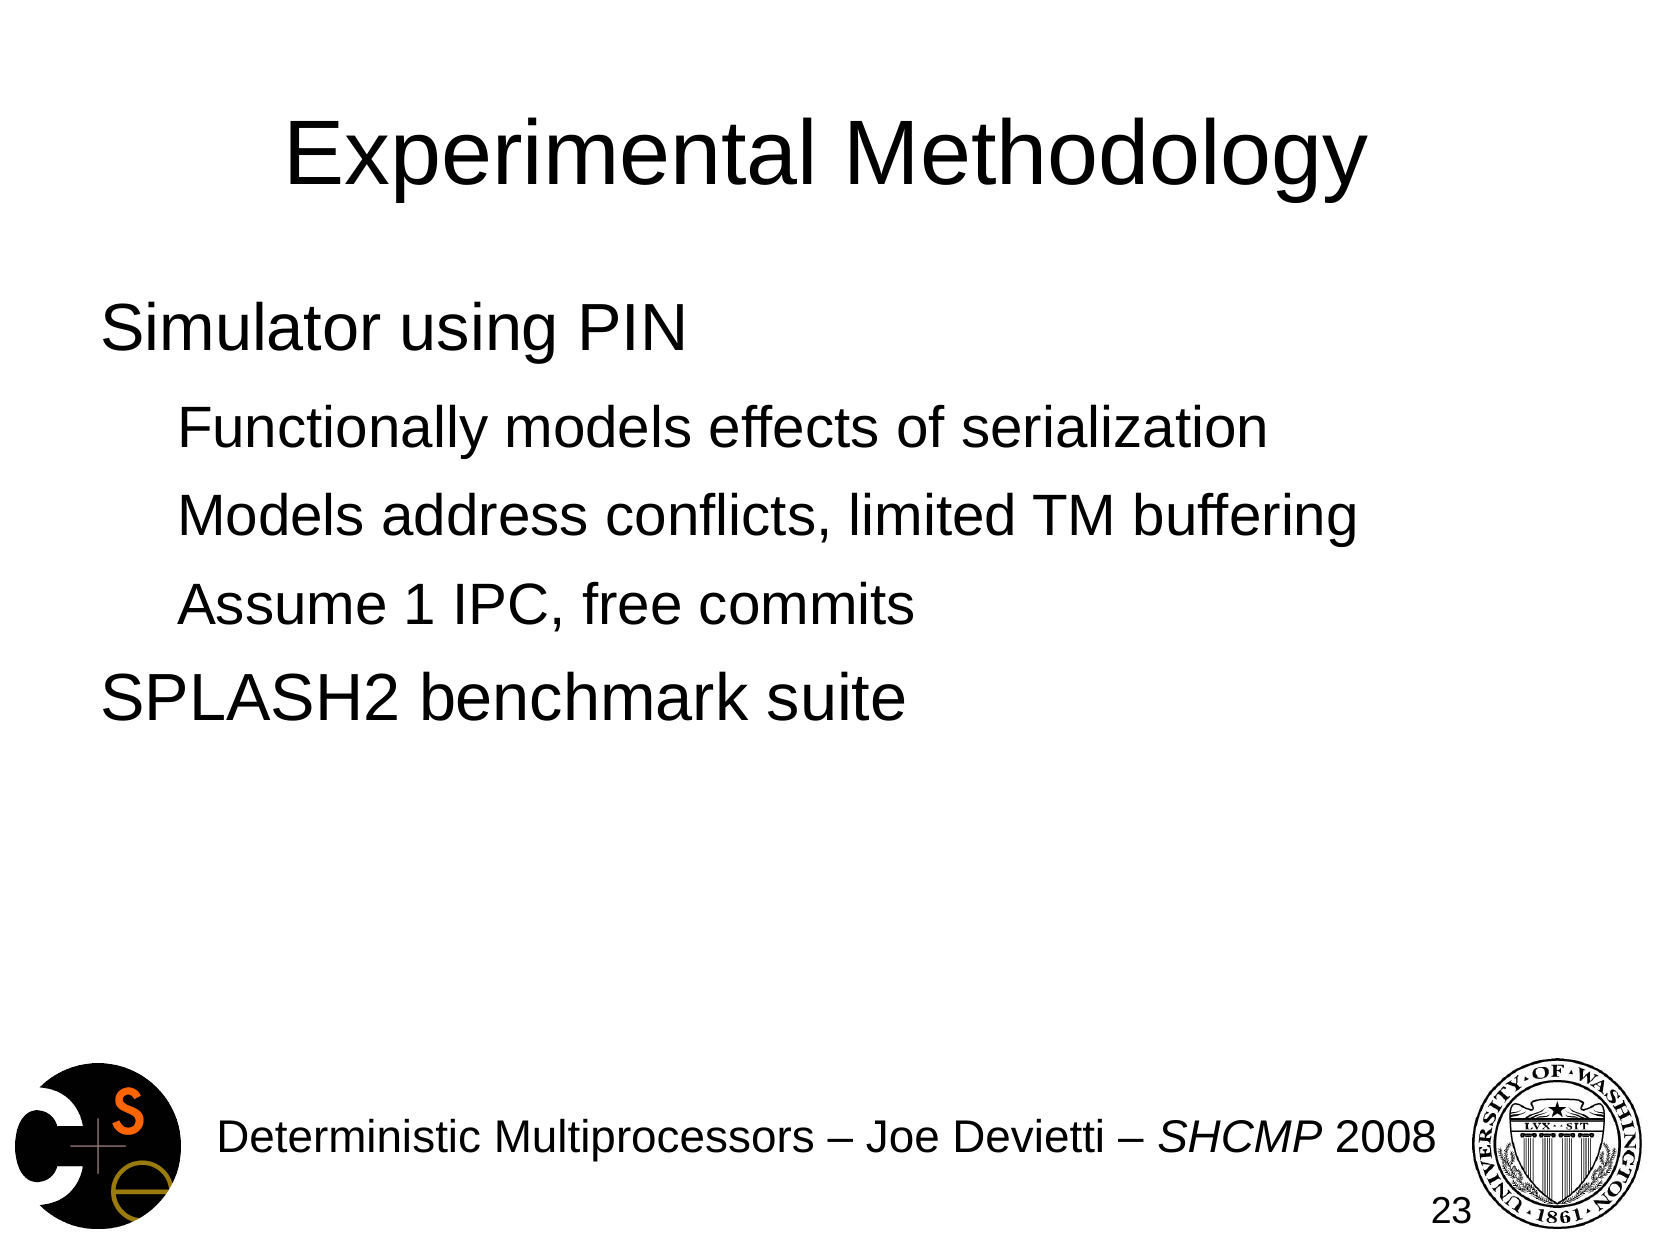

# Experimental Methodology
Simulator using PIN
Functionally models effects of serialization
Models address conflicts, limited TM buffering
Assume 1 IPC, free commits
SPLASH2 benchmark suite
23